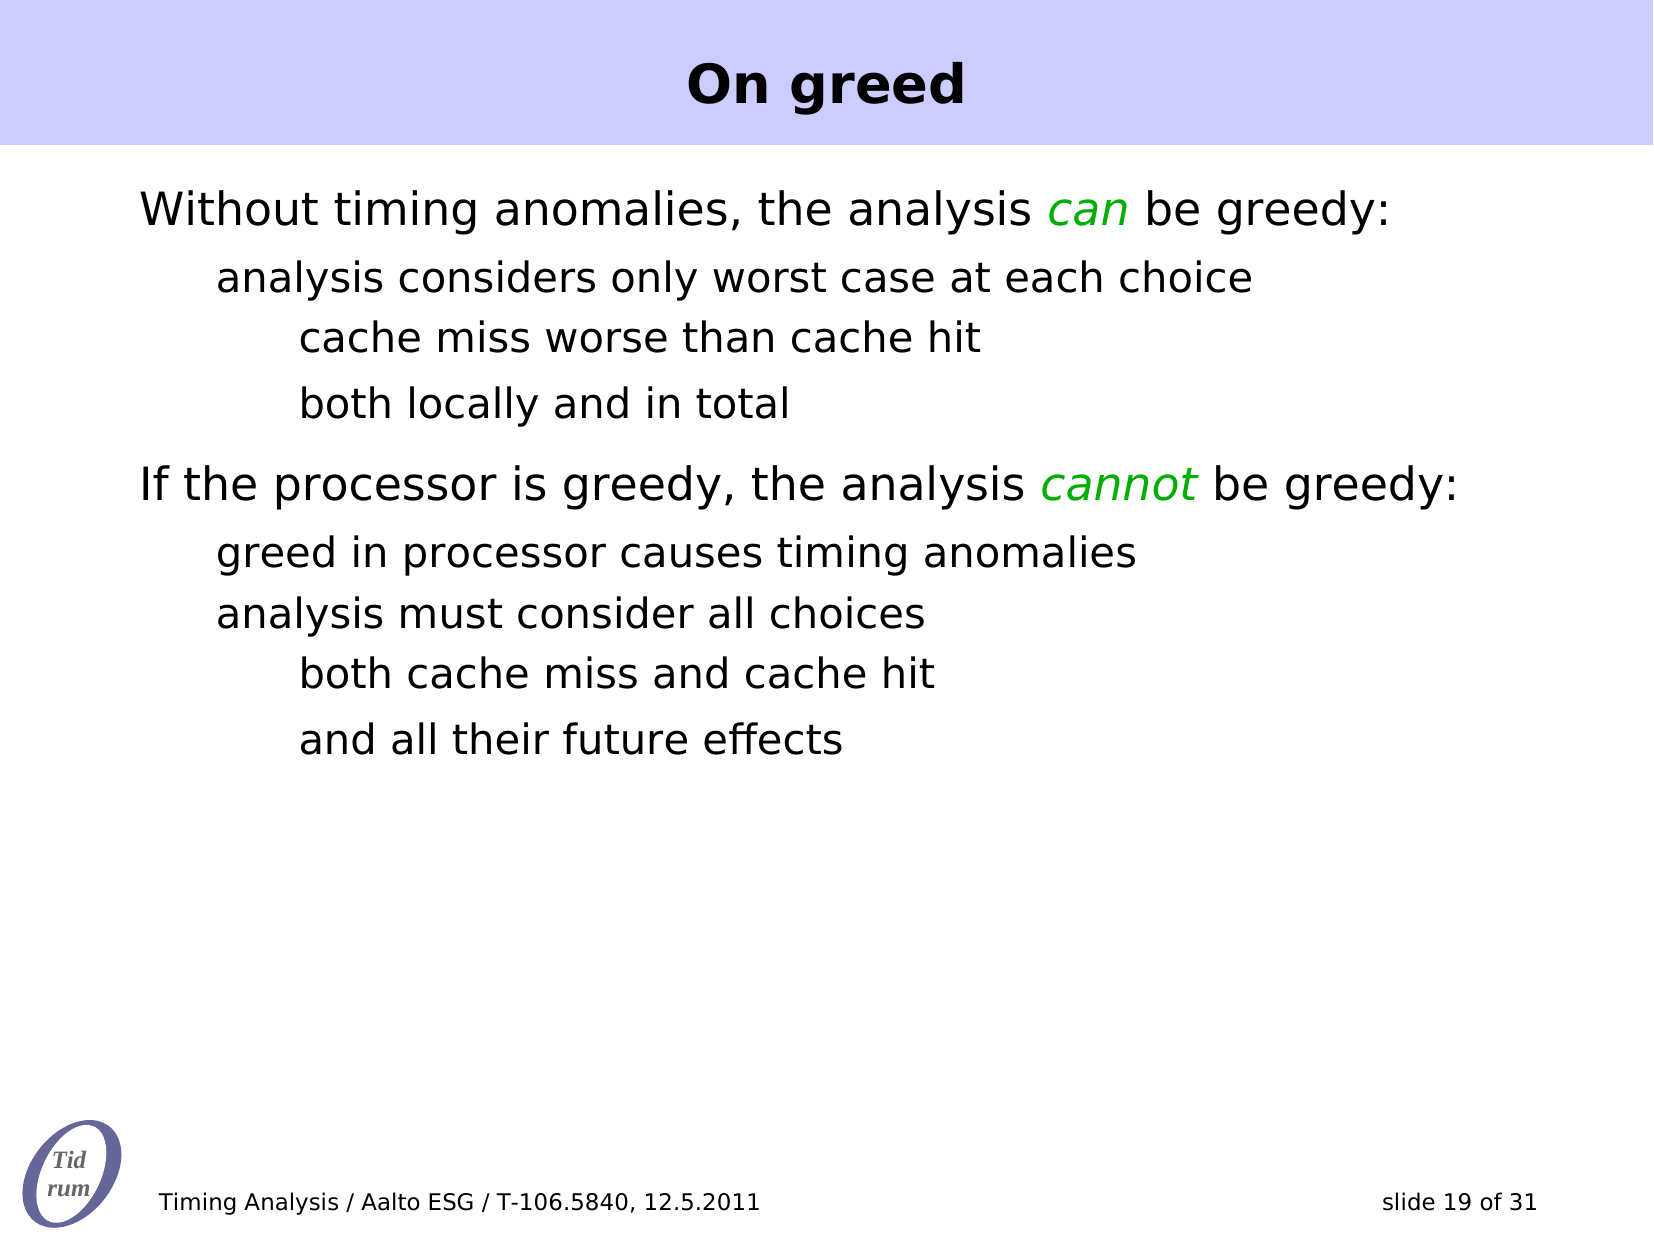

# On greed
Without timing anomalies, the analysis can be greedy:
analysis considers only worst case at each choice
cache miss worse than cache hit
both locally and in total
If the processor is greedy, the analysis cannot be greedy:
greed in processor causes timing anomalies
analysis must consider all choices
both cache miss and cache hit
and all their future effects